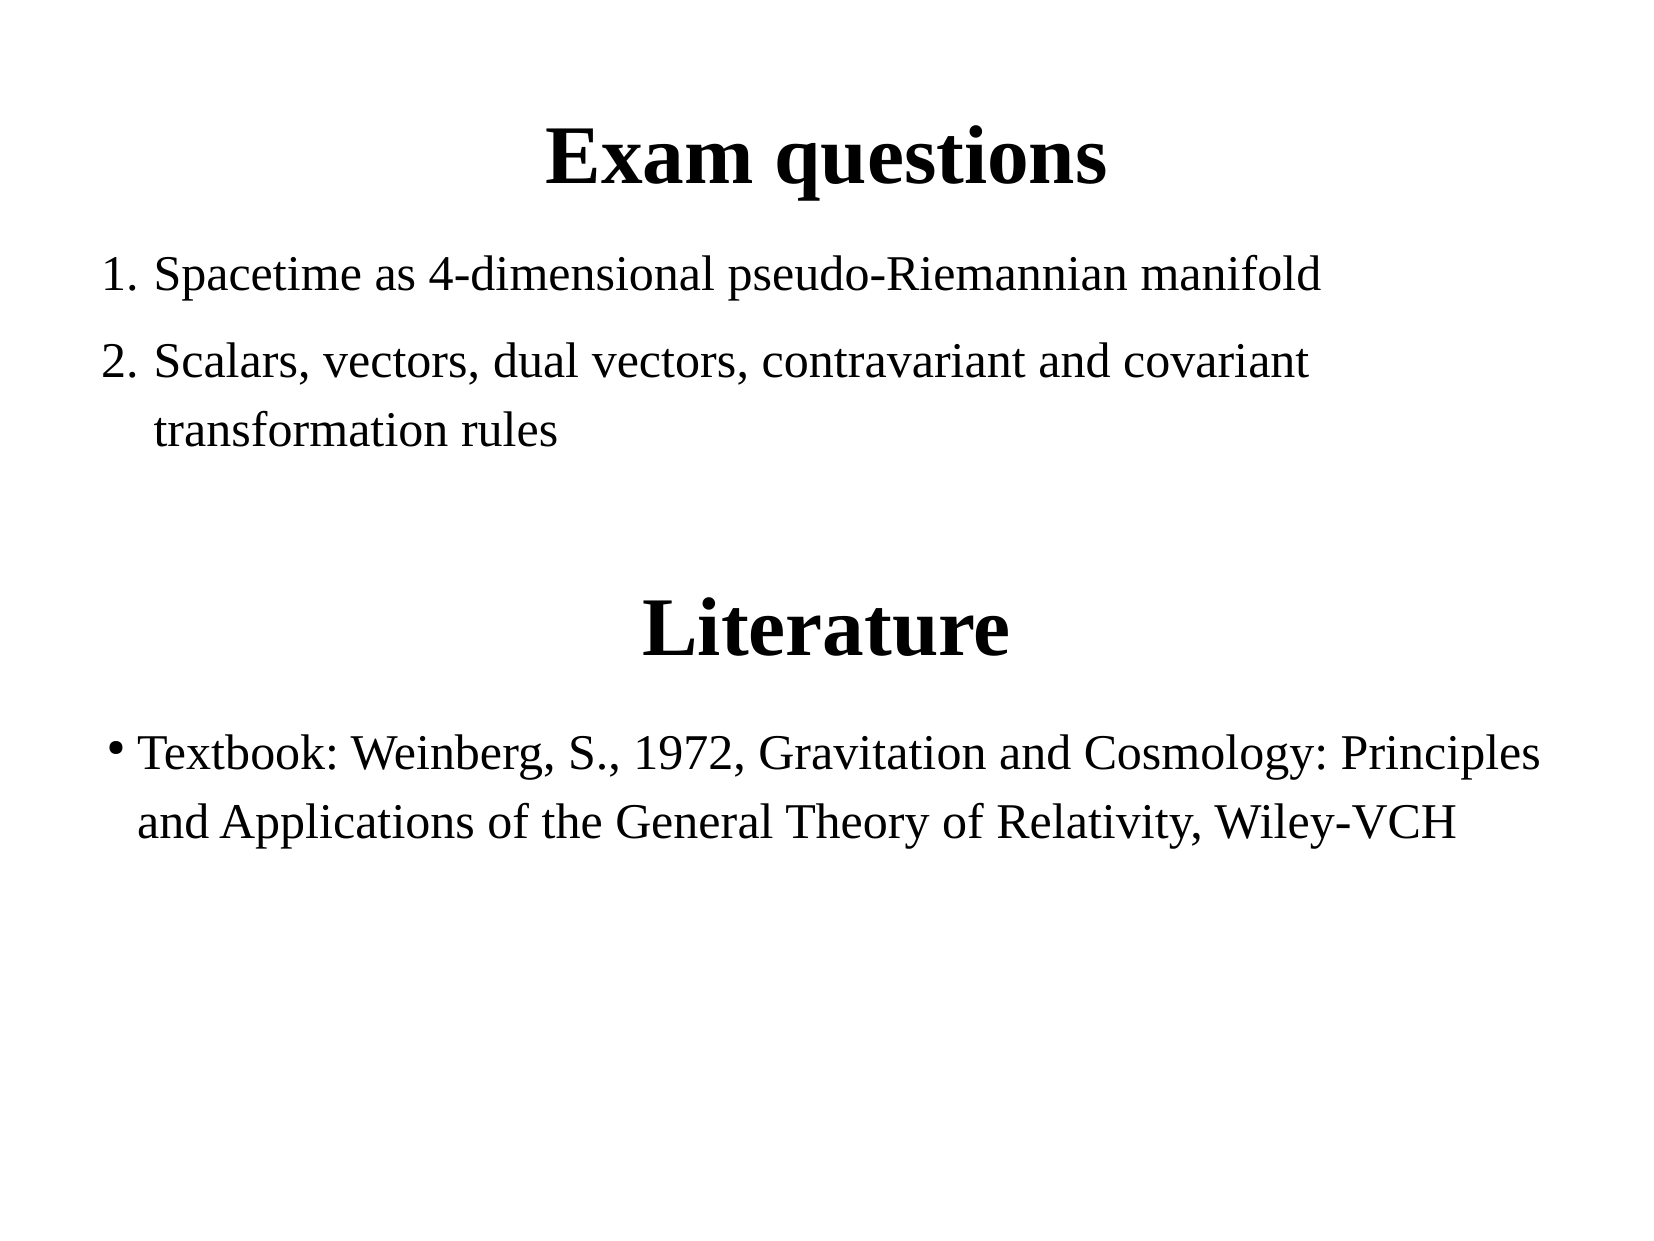

Exam questions
Spacetime as 4-dimensional pseudo-Riemannian manifold
Scalars, vectors, dual vectors, contravariant and covariant transformation rules
# Literature
Textbook: Weinberg, S., 1972, Gravitation and Cosmology: Principles and Applications of the General Theory of Relativity, Wiley-VCH